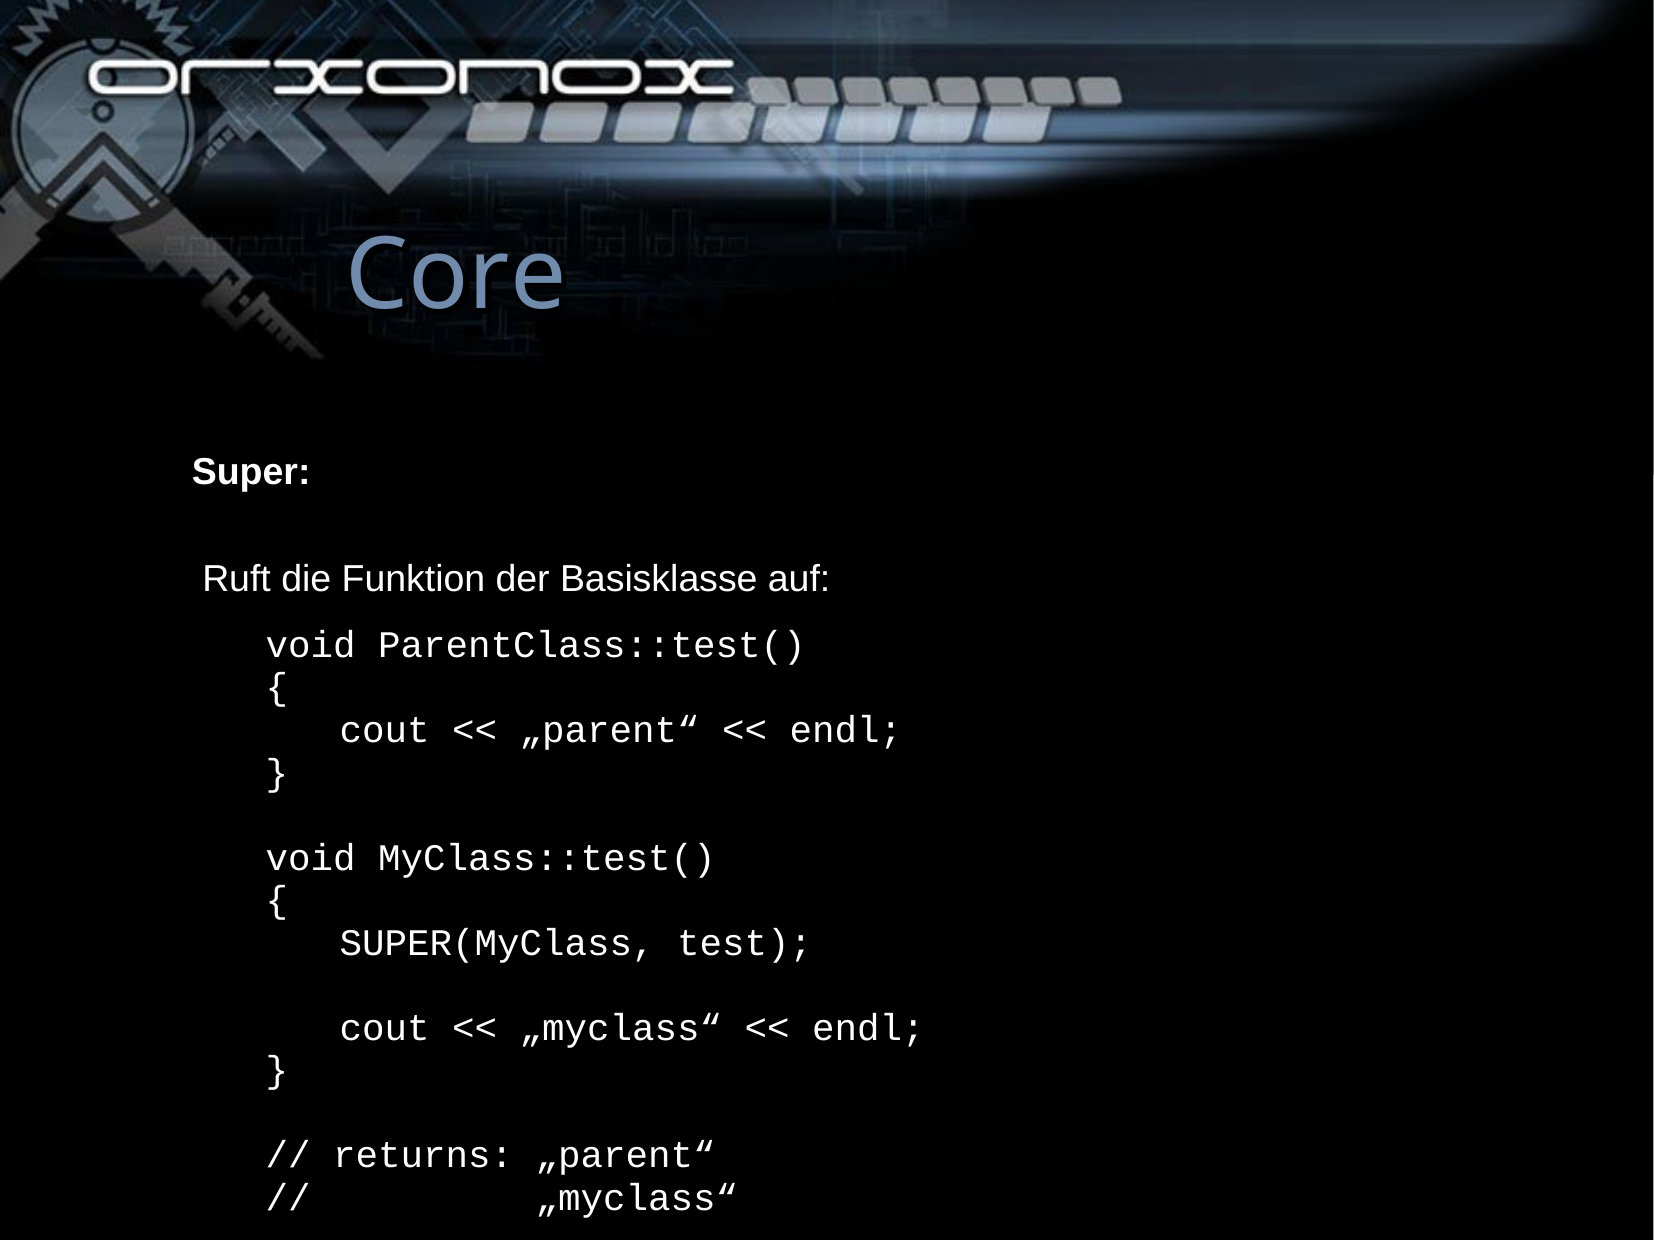

Core
Super:
 Ruft die Funktion der Basisklasse auf:
	void ParentClass::test()
	{
		cout << „parent“ << endl;
	}
	void MyClass::test()
	{
		SUPER(MyClass, test);
		cout << „myclass“ << endl;
	}
	// returns: „parent“
	// „myclass“